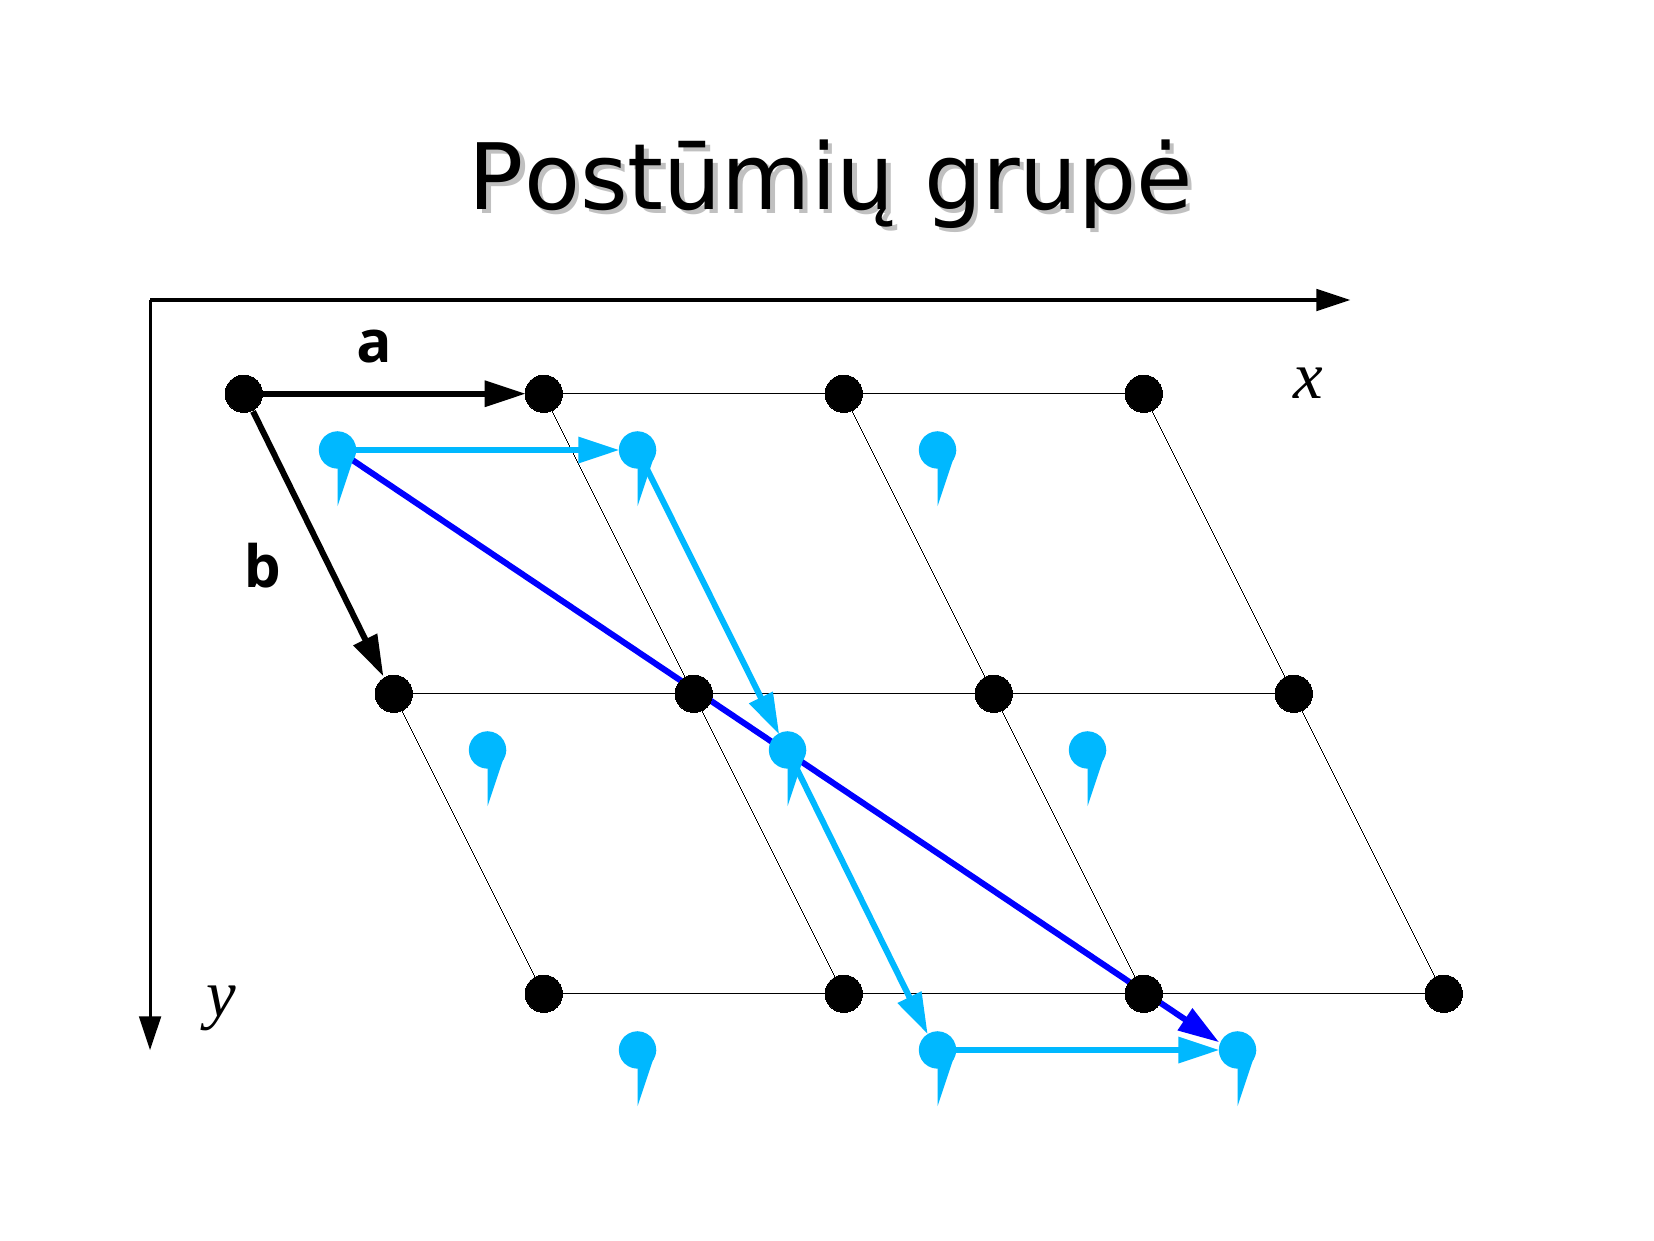

# Postūmių grupė
a
x
b
y